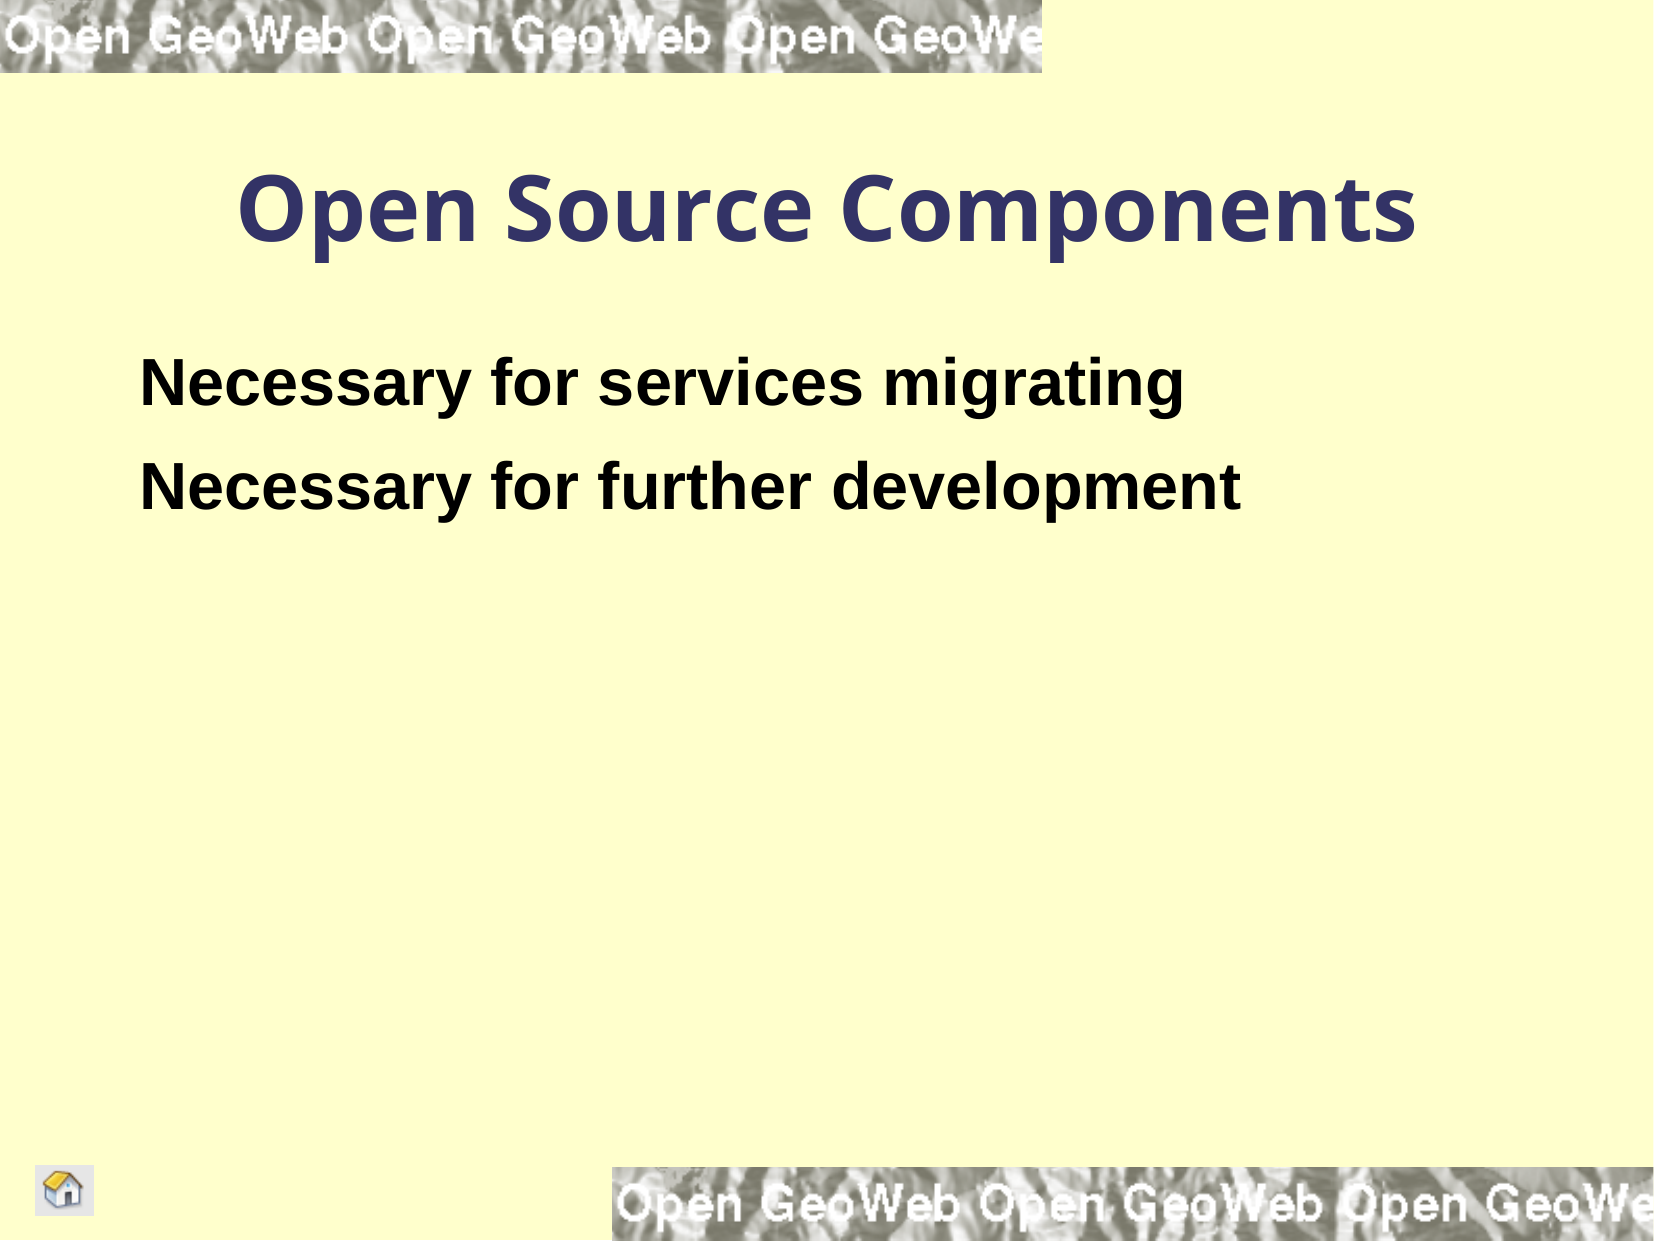

# Open Source Components
Necessary for services migrating
Necessary for further development